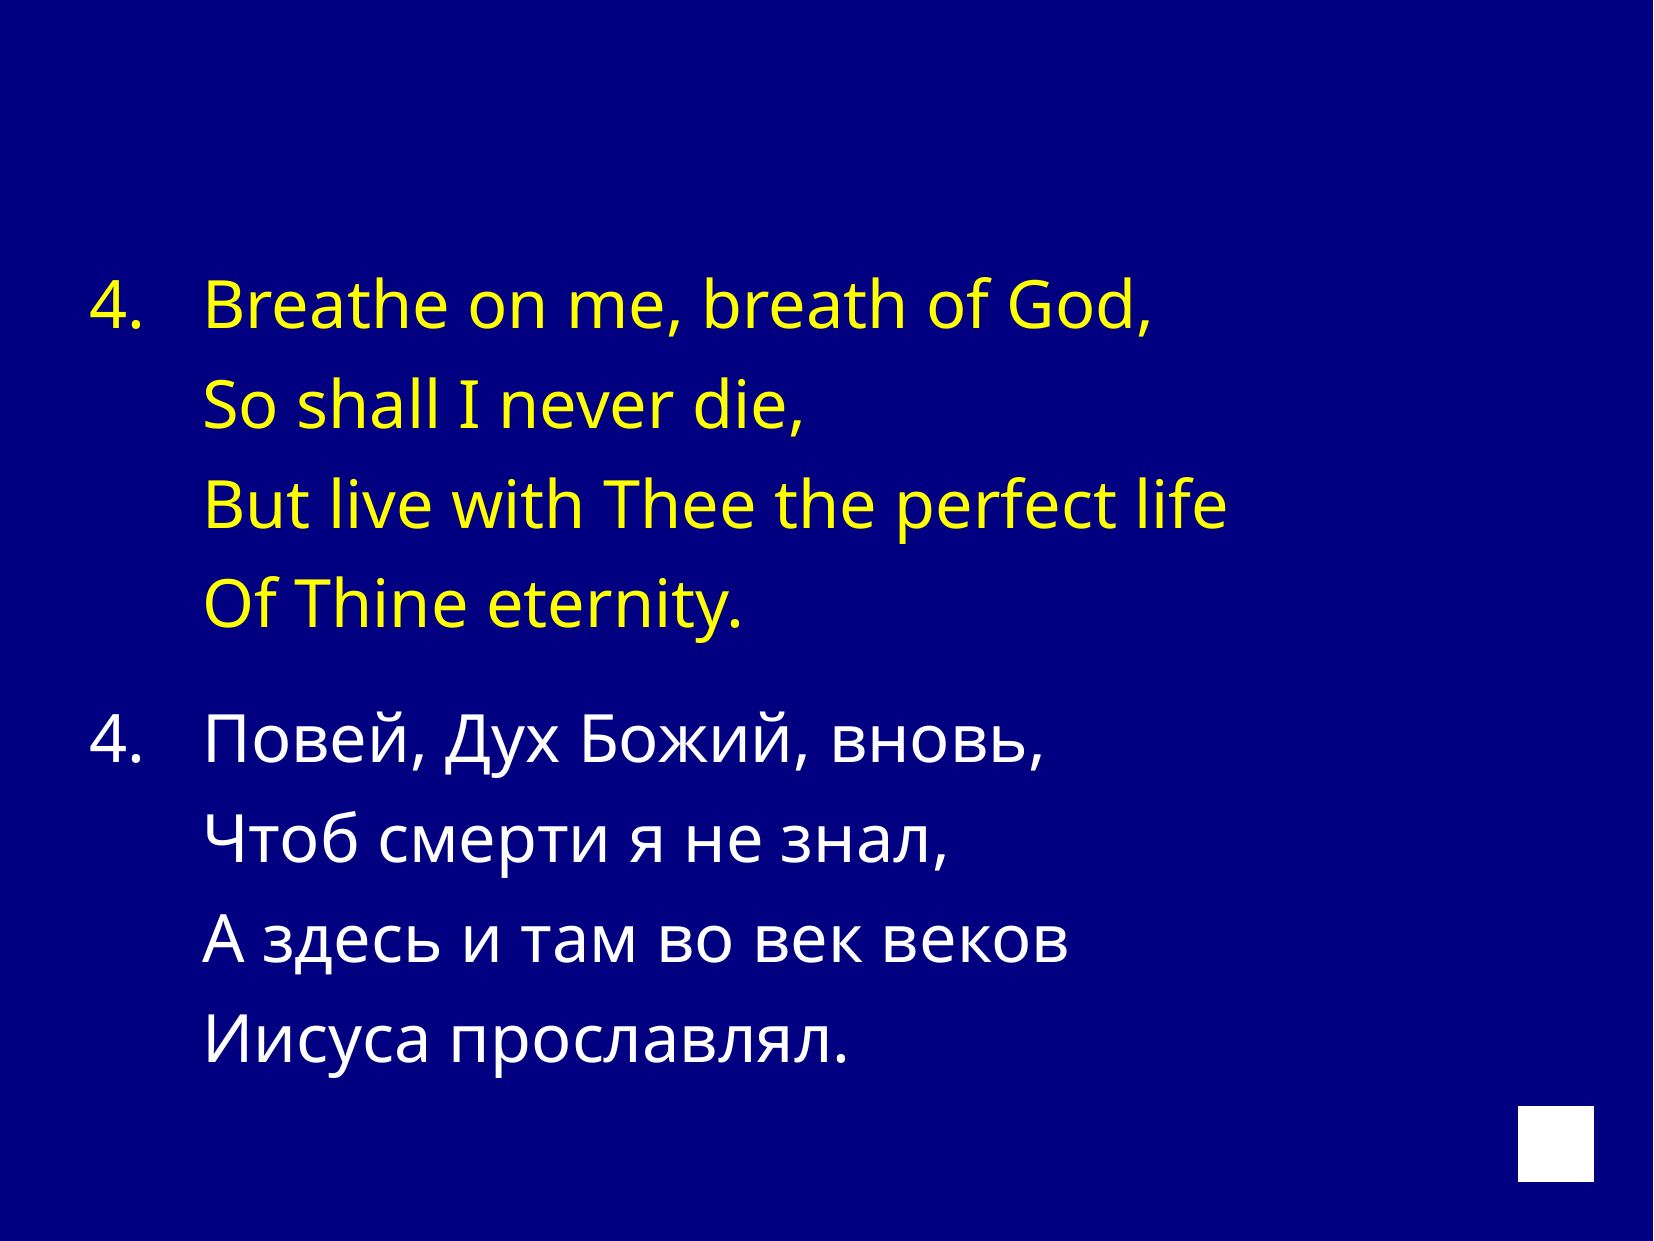

4.	Breathe on me, breath of God,
	So shall I never die,
	But live with Thee the perfect life
	Of Thine eternity.
4.	Повей, Дух Божий, вновь,
	Чтоб смерти я не знал,
	А здесь и там во век веков
	Иисуса прославлял.